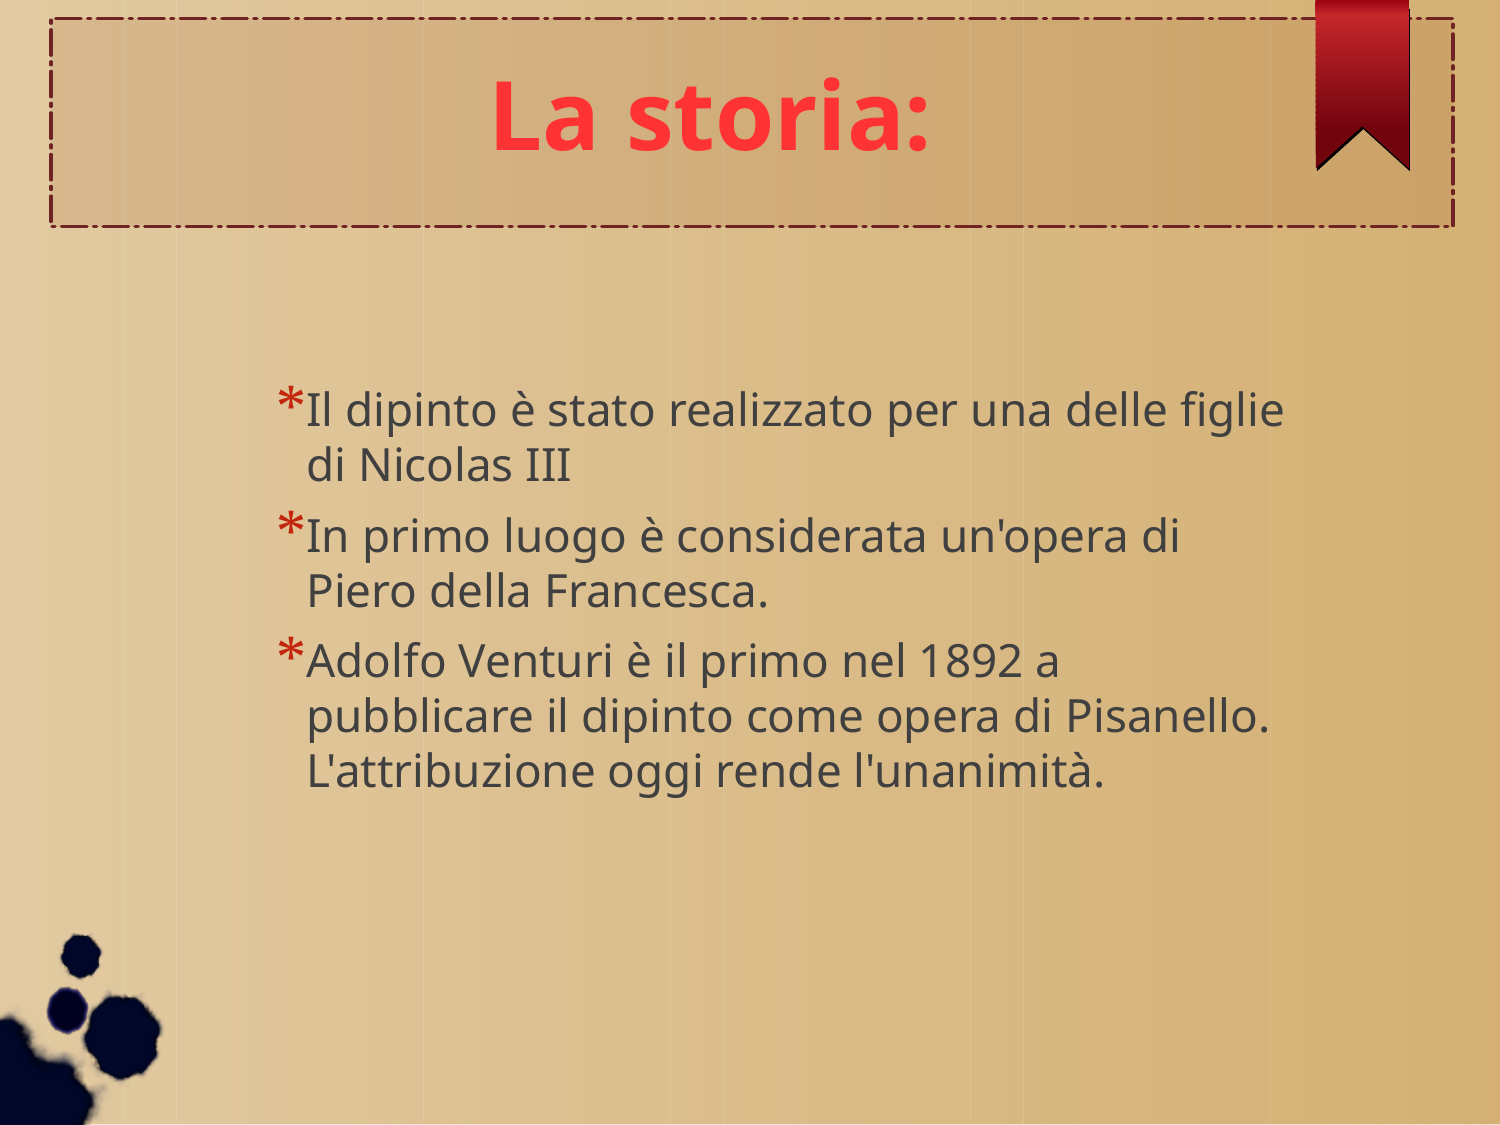

# La storia:
Il dipinto è stato realizzato per una delle figlie di Nicolas III
In primo luogo è considerata un'opera di Piero della Francesca.
Adolfo Venturi è il primo nel 1892 a pubblicare il dipinto come opera di Pisanello. L'attribuzione oggi rende l'unanimità.